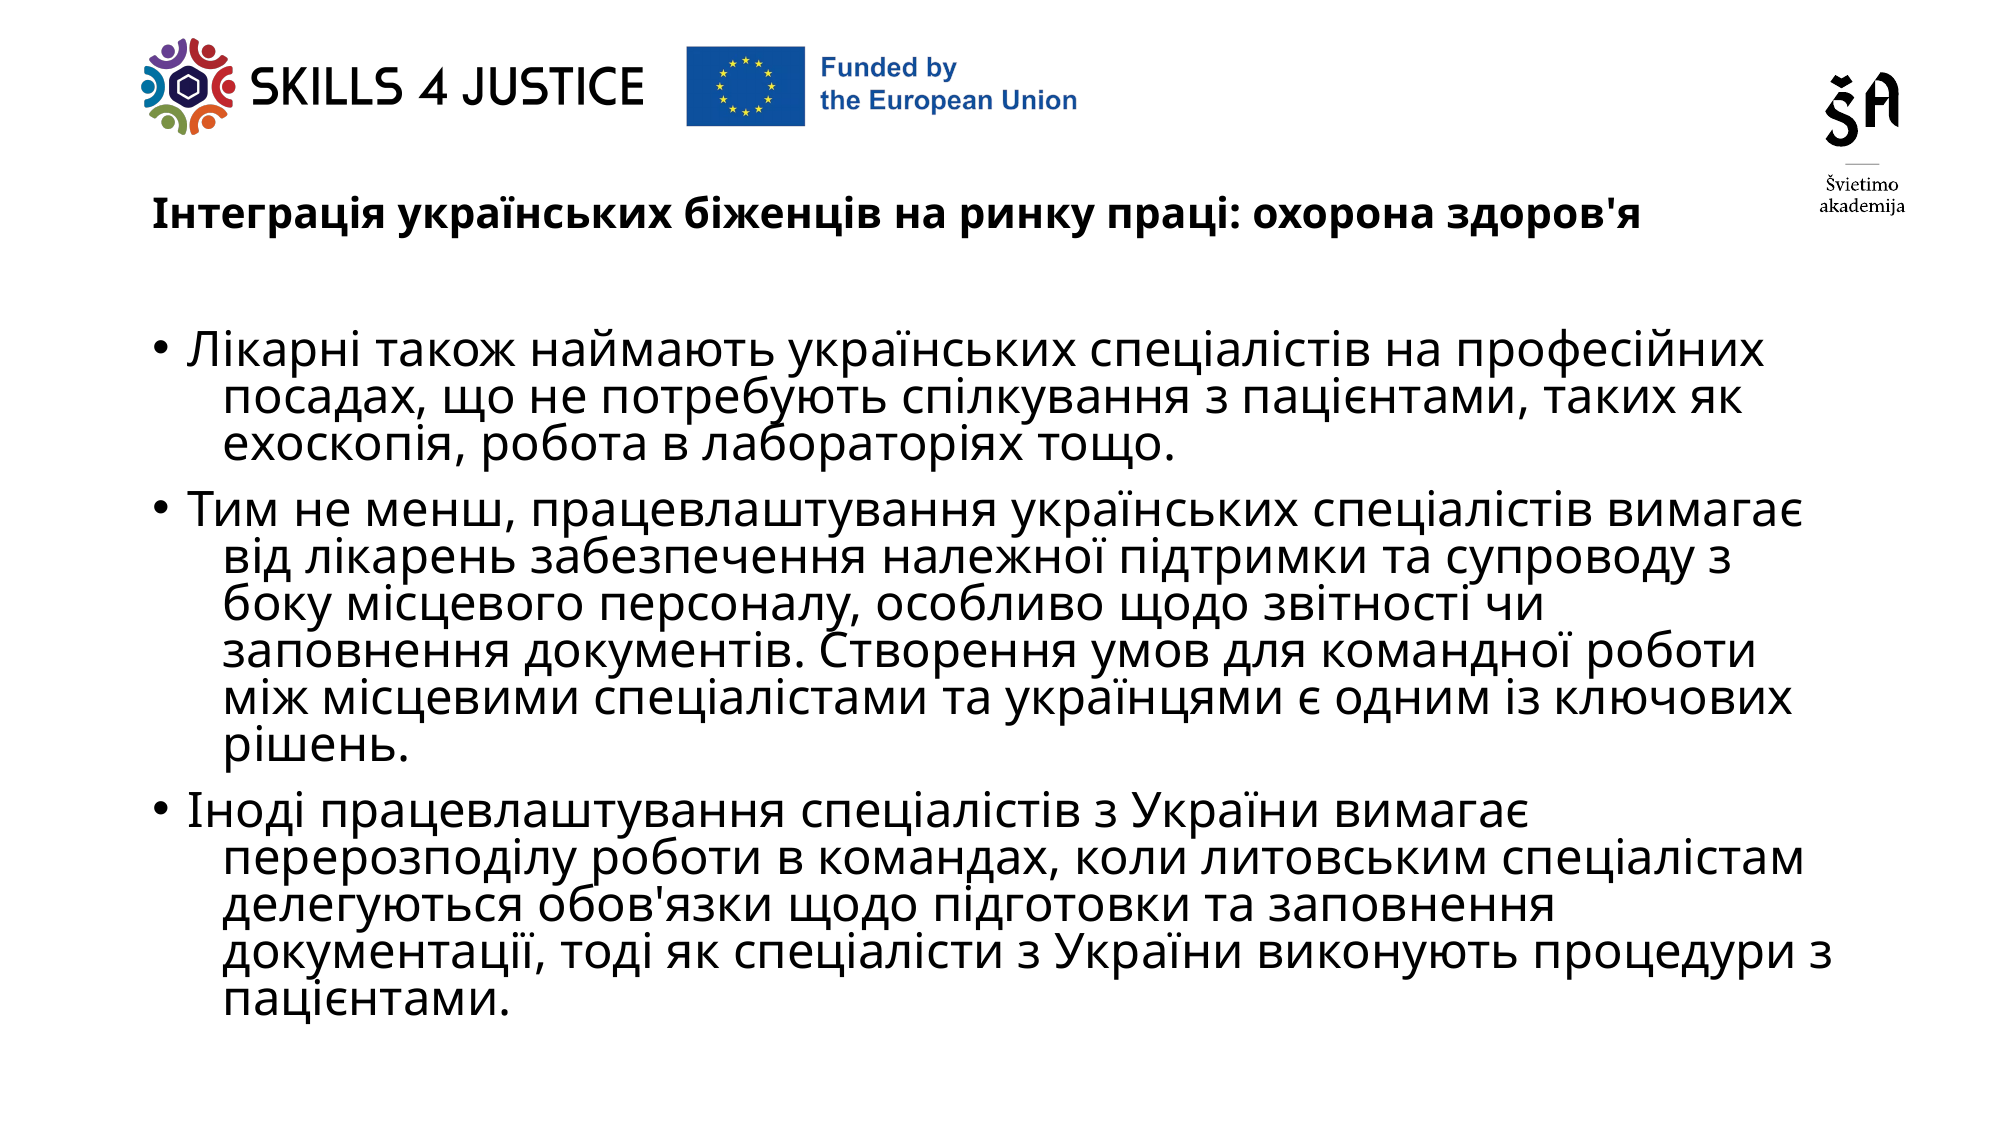

# Інтеграція українських біженців на ринку праці: охорона здоров'я
Лікарні також наймають українських спеціалістів на професійних посадах, що не потребують спілкування з пацієнтами, таких як ехоскопія, робота в лабораторіях тощо.
Тим не менш, працевлаштування українських спеціалістів вимагає від лікарень забезпечення належної підтримки та супроводу з боку місцевого персоналу, особливо щодо звітності чи заповнення документів. Створення умов для командної роботи між місцевими спеціалістами та українцями є одним із ключових рішень.
Іноді працевлаштування спеціалістів з України вимагає перерозподілу роботи в командах, коли литовським спеціалістам делегуються обов'язки щодо підготовки та заповнення документації, тоді як спеціалісти з України виконують процедури з пацієнтами.